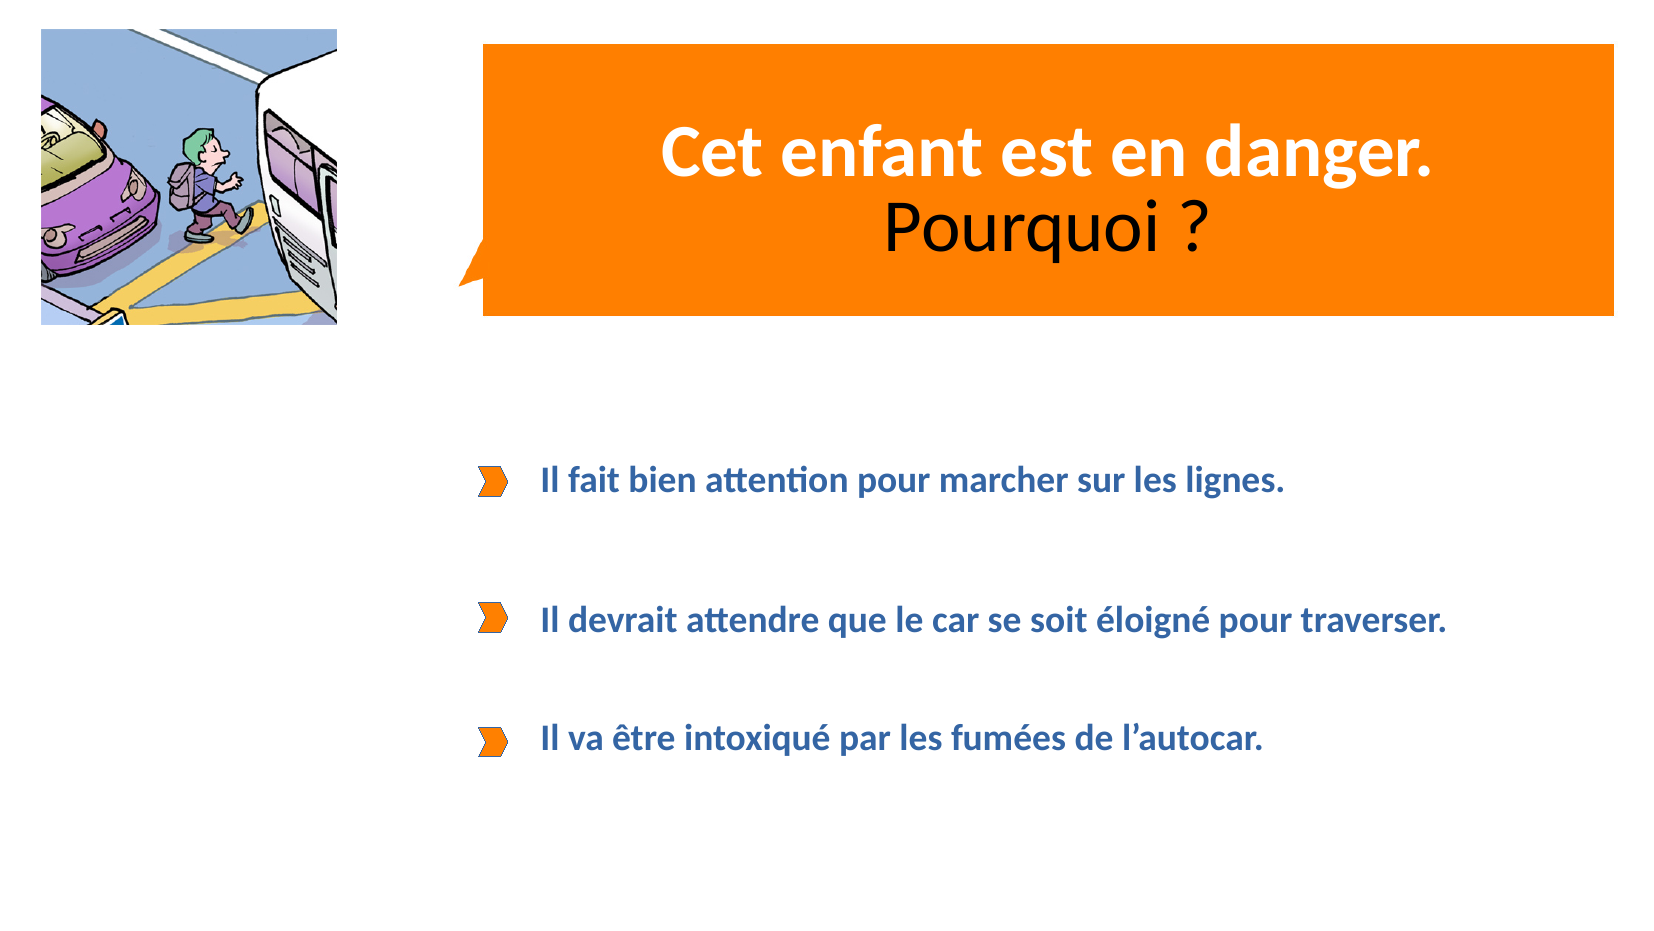

Cet enfant est en danger.
Pourquoi ?
Il fait bien attention pour marcher sur les lignes.
Il devrait attendre que le car se soit éloigné pour traverser.
Il va être intoxiqué par les fumées de l’autocar.